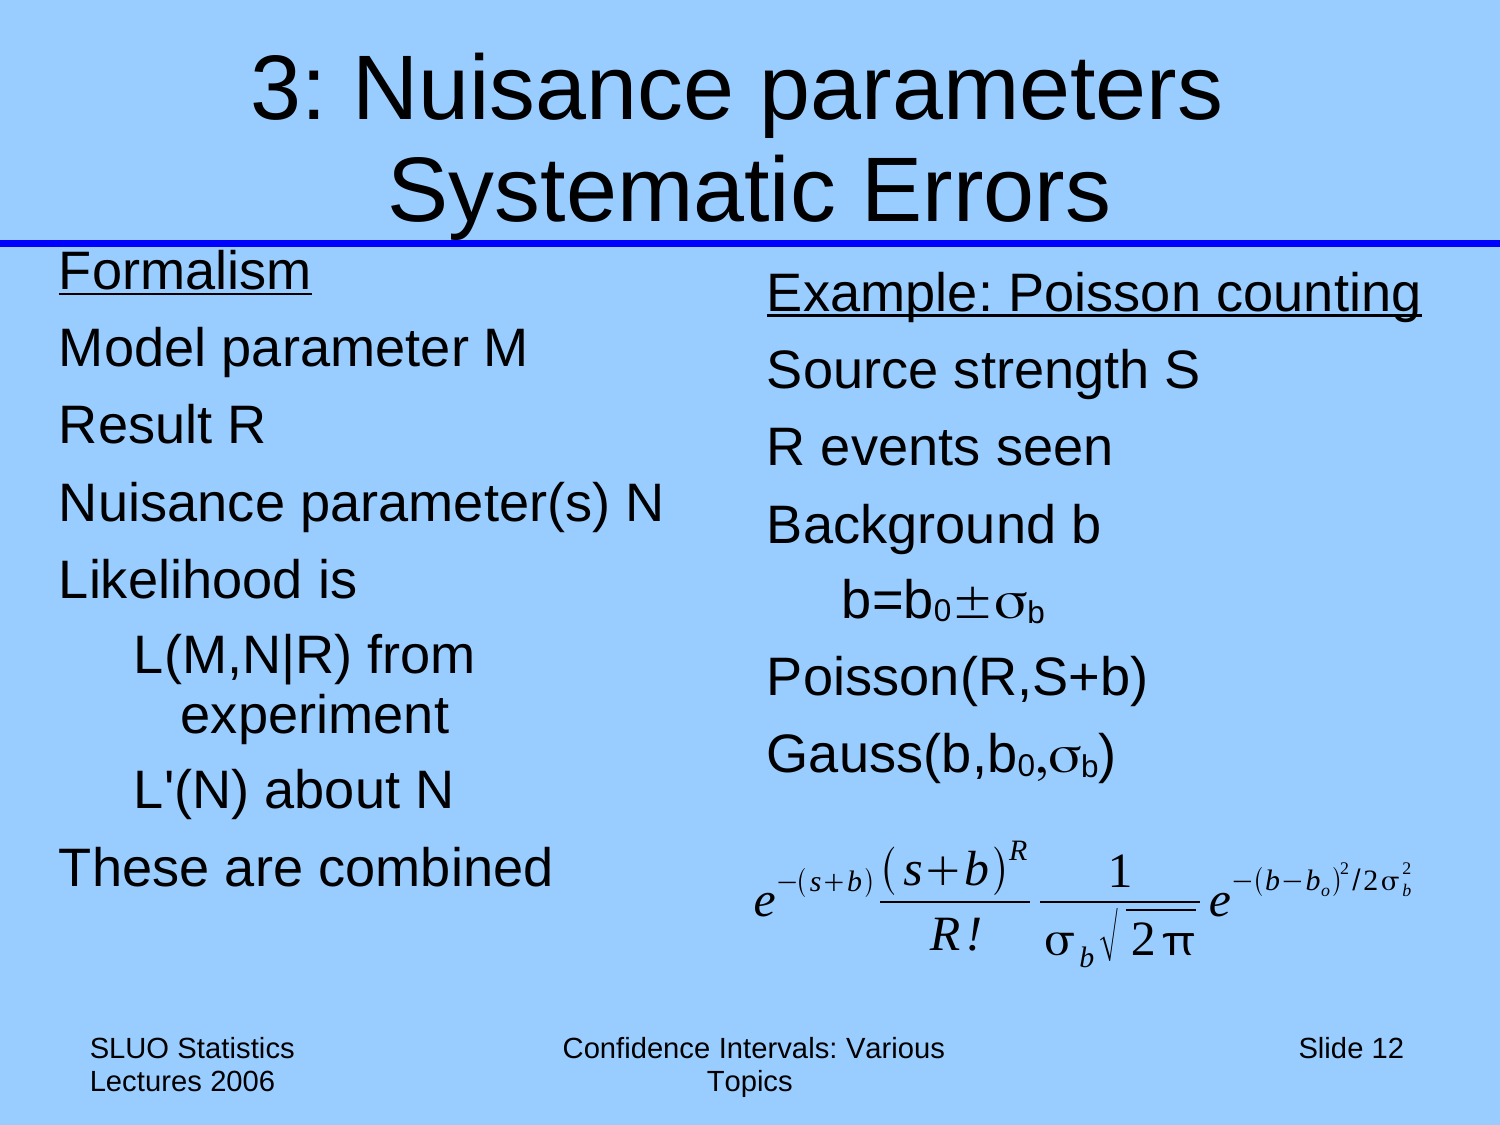

# 3: Nuisance parameters Systematic Errors
Formalism
Model parameter M
Result R
Nuisance parameter(s) N
Likelihood is
L(M,N|R) from experiment
L'(N) about N
These are combined
Example: Poisson counting
Source strength S
R events seen
Background b
b=b0b
Poisson(R,S+b)
Gauss(b,b0,b)
12